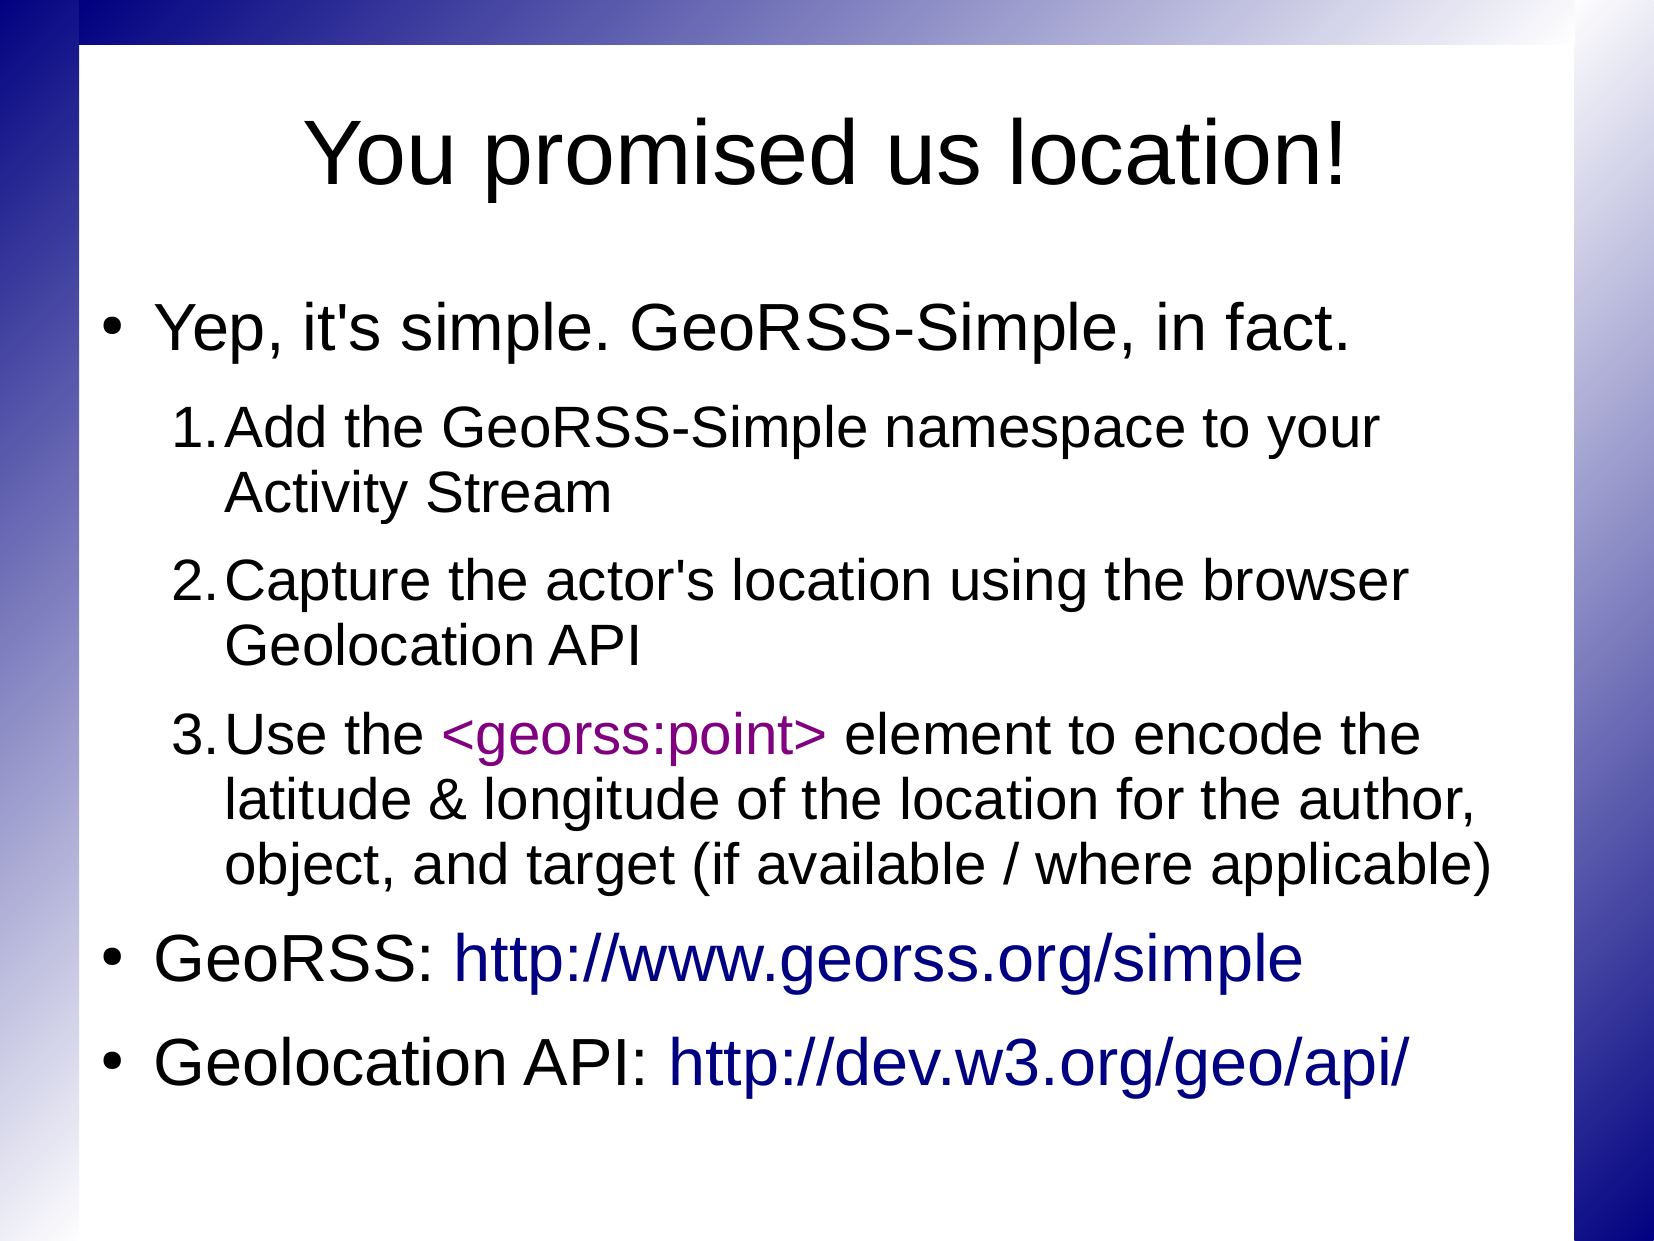

# You promised us location!
Yep, it's simple. GeoRSS-Simple, in fact.
Add the GeoRSS-Simple namespace to your Activity Stream
Capture the actor's location using the browser Geolocation API
Use the <georss:point> element to encode the latitude & longitude of the location for the author, object, and target (if available / where applicable)
GeoRSS: http://www.georss.org/simple
Geolocation API: http://dev.w3.org/geo/api/